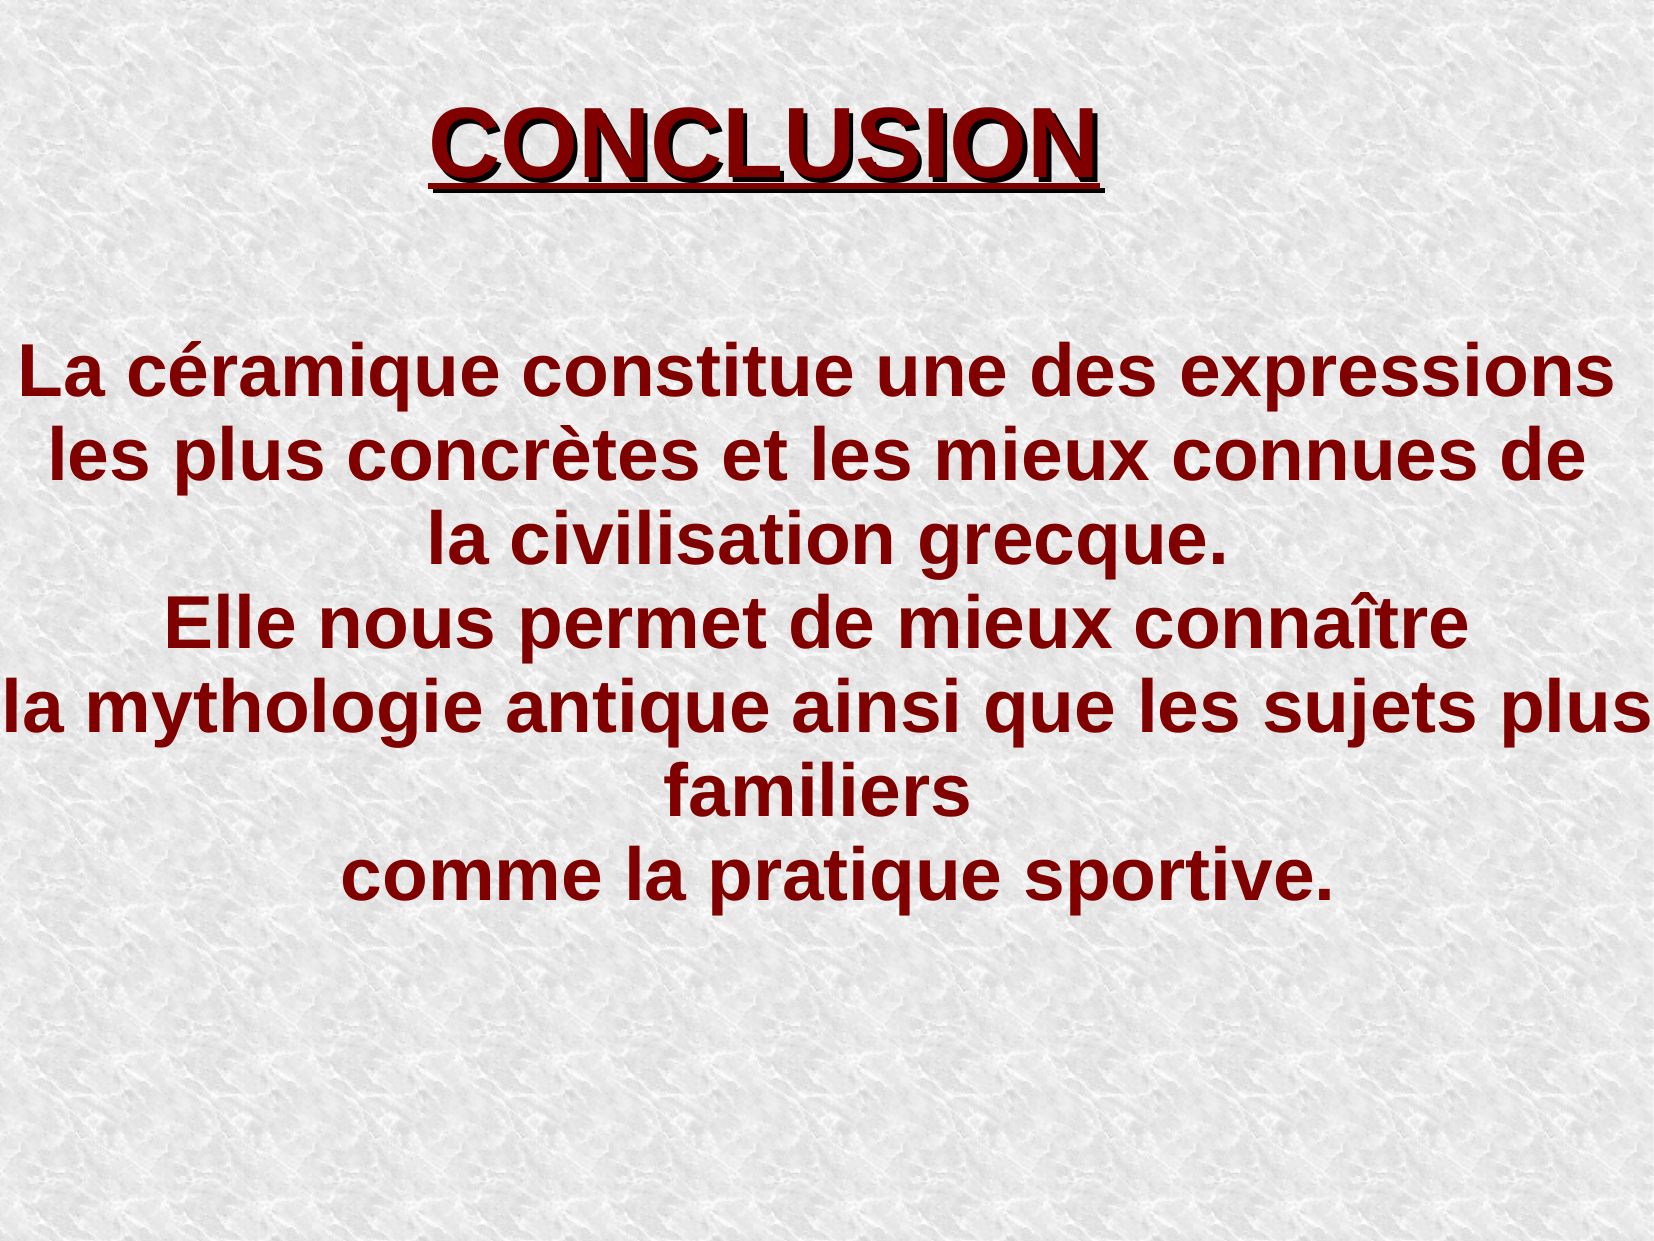

CONCLUSION
La céramique constitue une des expressions
les plus concrètes et les mieux connues de
la civilisation grecque.
Elle nous permet de mieux connaître
la mythologie antique ainsi que les sujets plus familiers
 comme la pratique sportive.